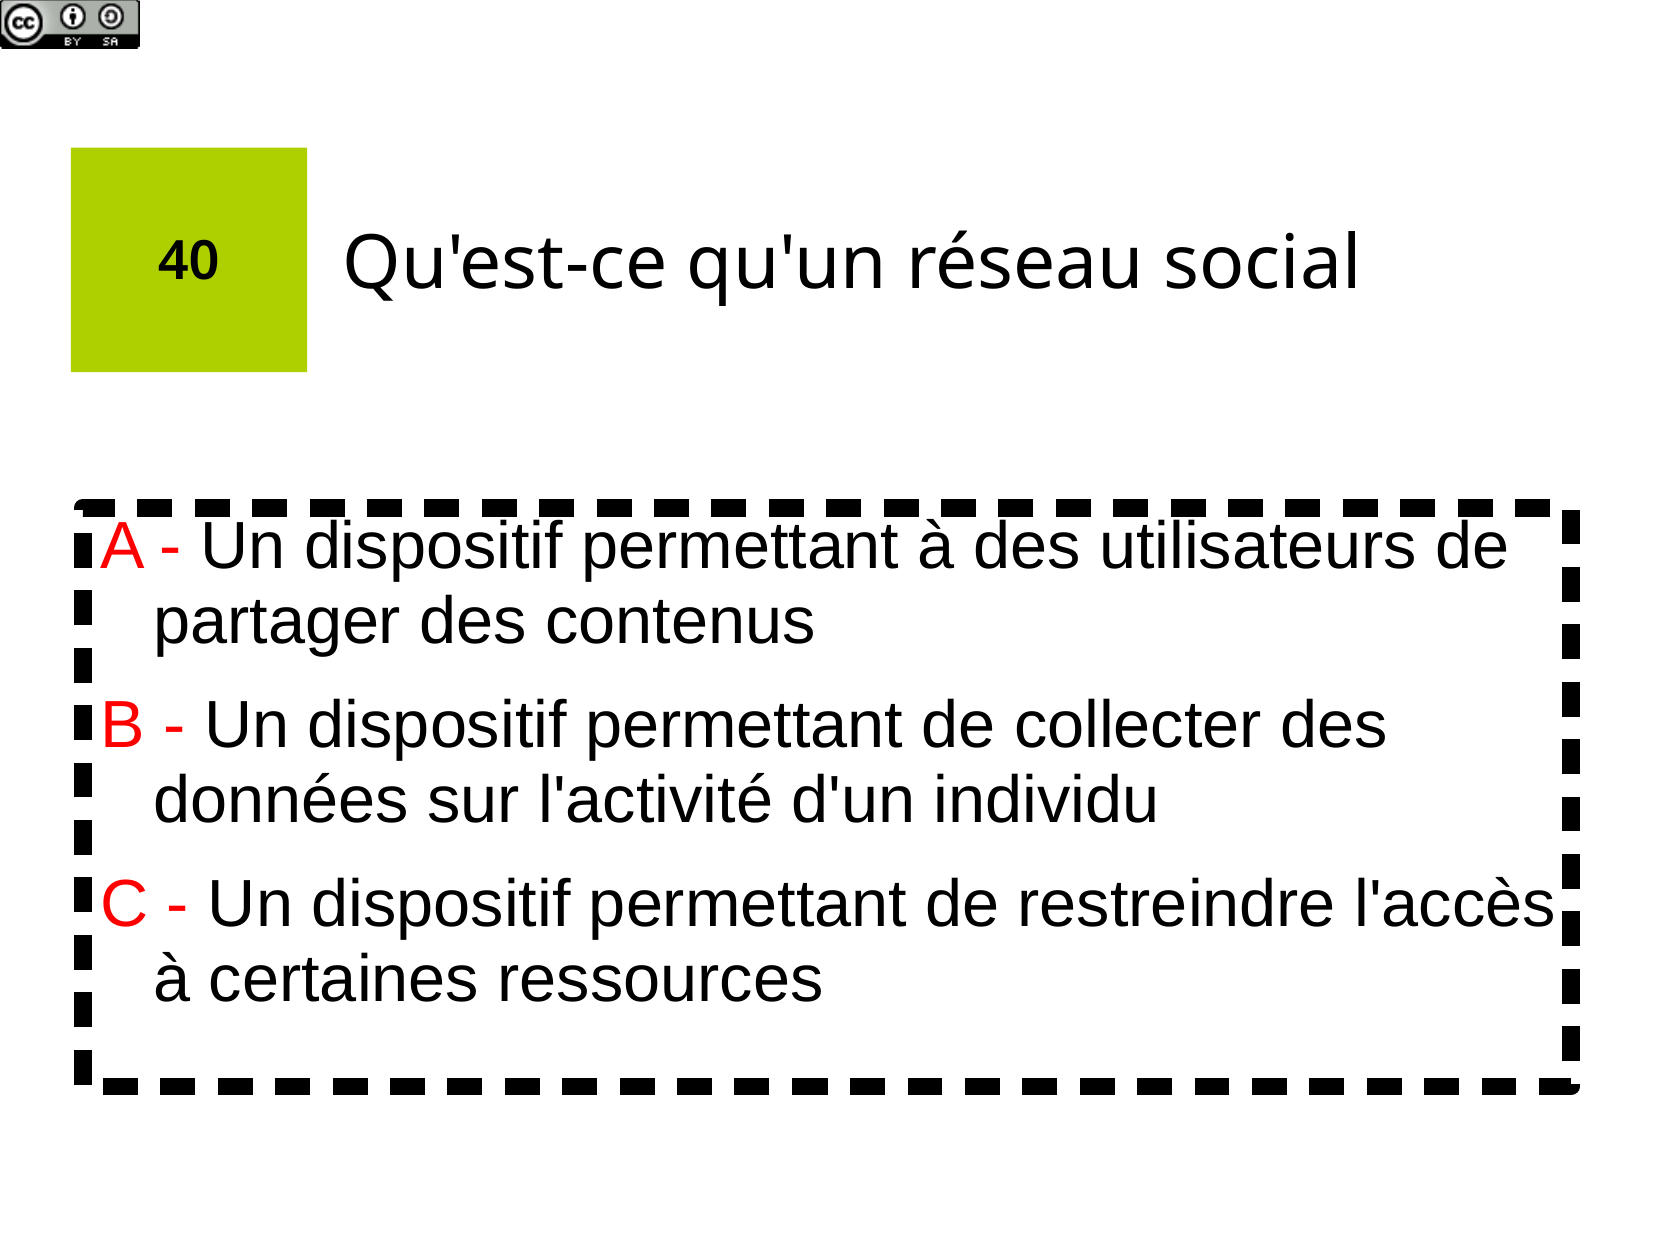

# Qu'est-ce qu'un réseau social
40
Un dispositif permettant à des utilisateurs de partager des contenus
Un dispositif permettant de collecter des données sur l'activité d'un individu
Un dispositif permettant de restreindre l'accès à certaines ressources